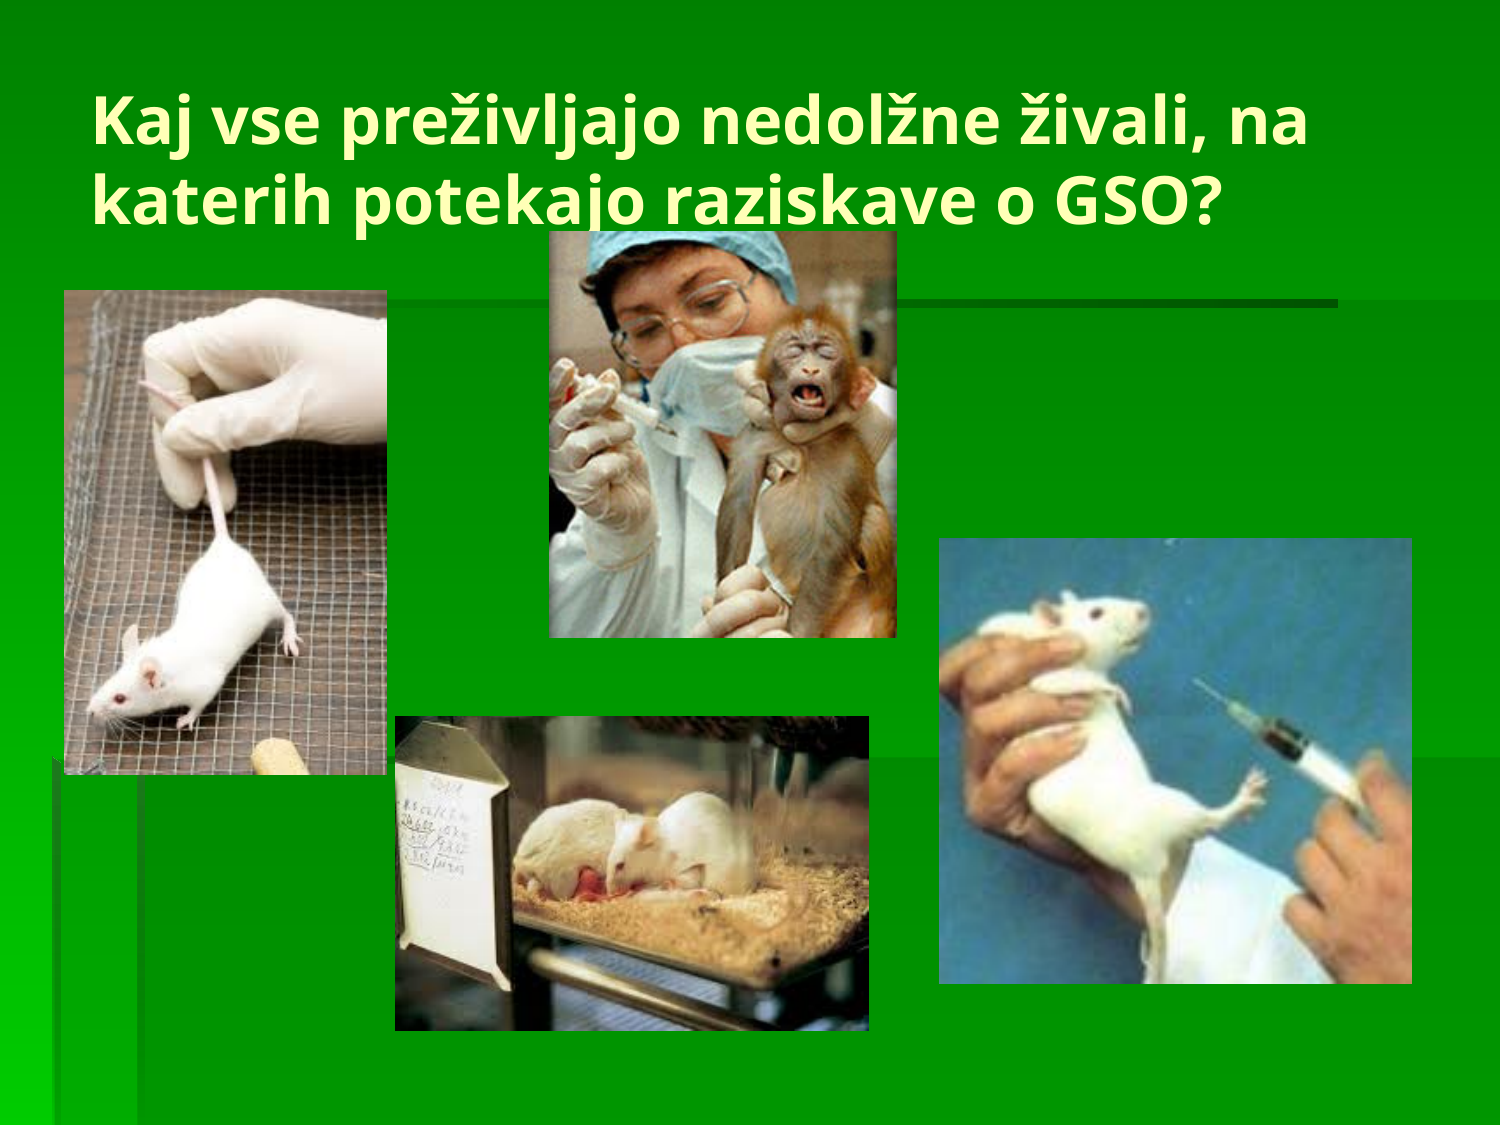

# Kaj vse preživljajo nedolžne živali, na katerih potekajo raziskave o GSO?